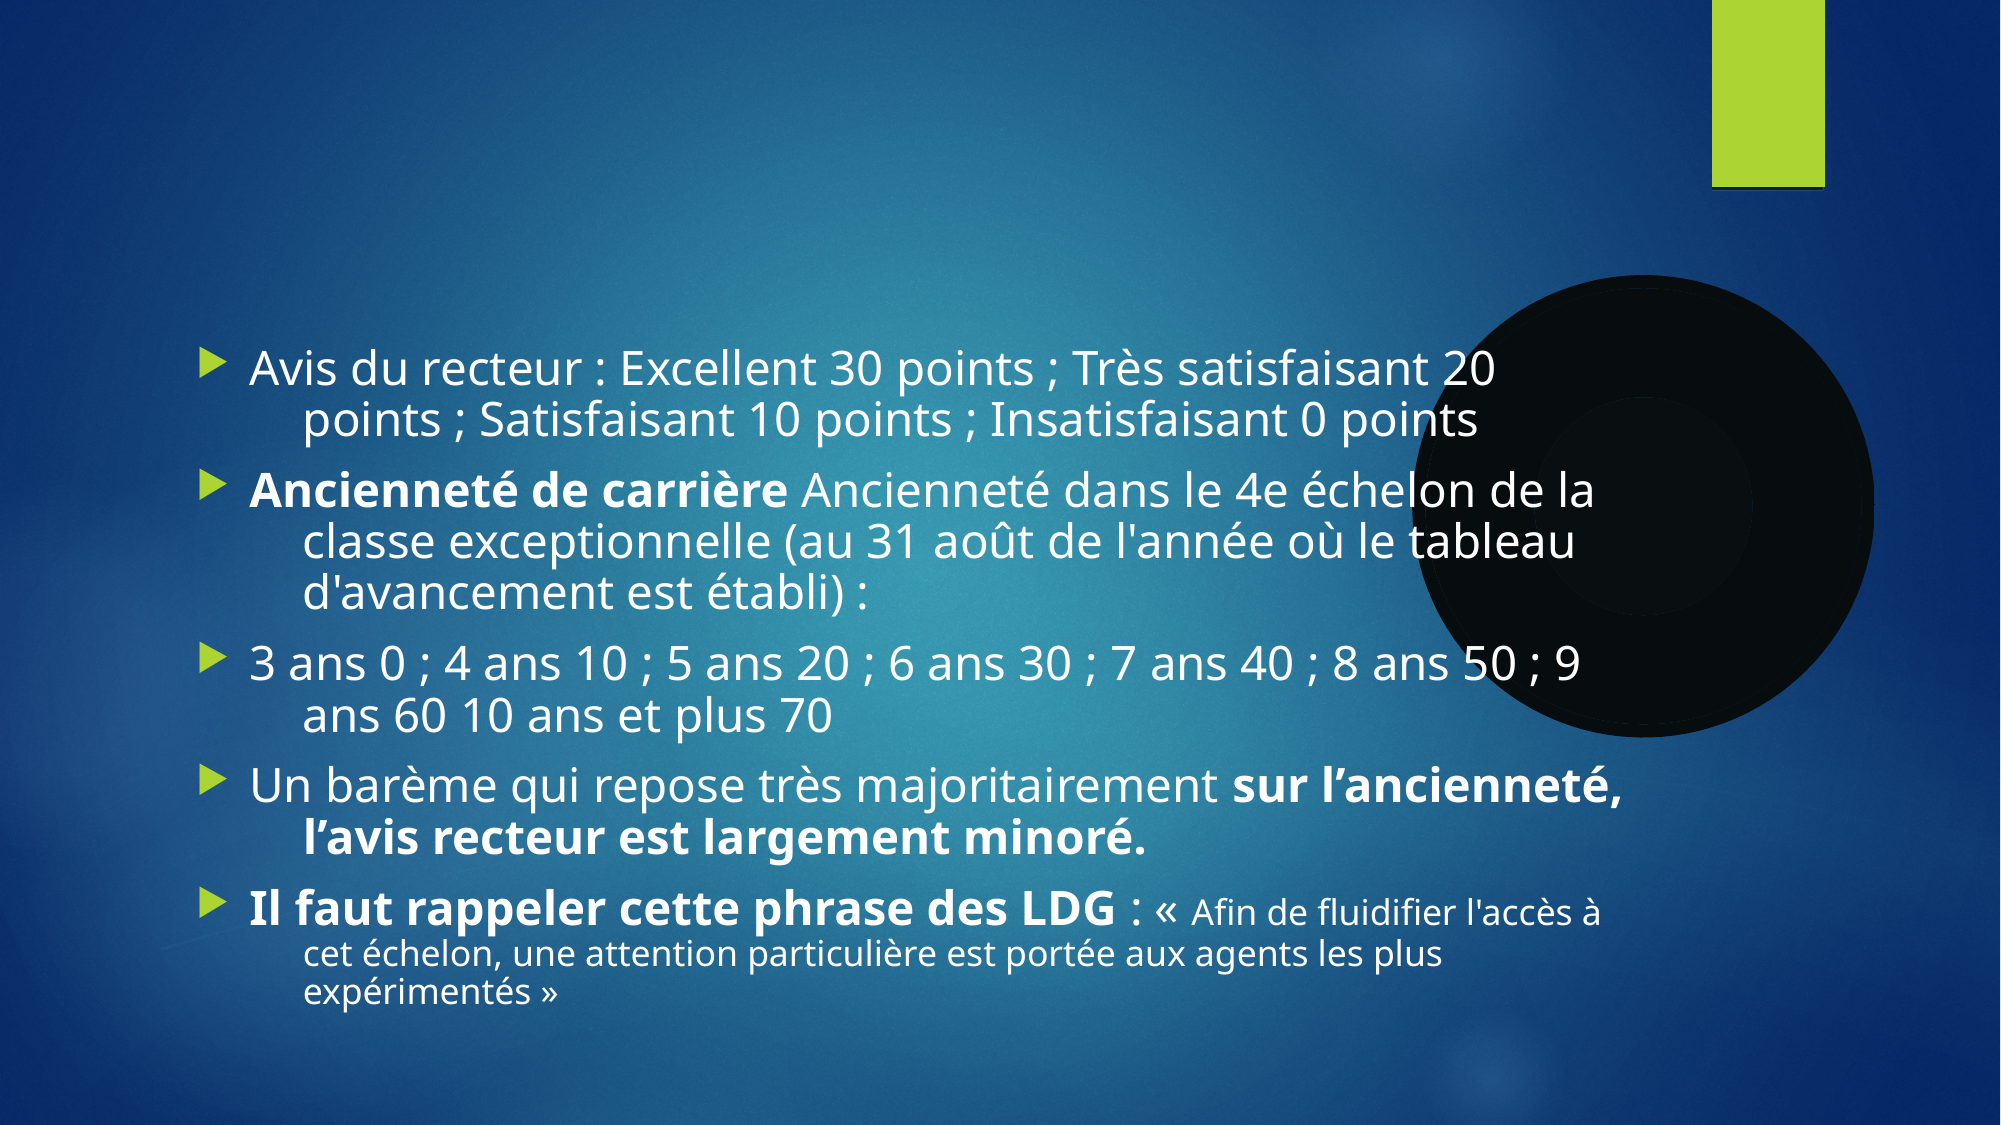

#
Avis du recteur : Excellent 30 points ; Très satisfaisant 20 points ; Satisfaisant 10 points ; Insatisfaisant 0 points
Ancienneté de carrière Ancienneté dans le 4e échelon de la classe exceptionnelle (au 31 août de l'année où le tableau d'avancement est établi) :
3 ans 0 ; 4 ans 10 ; 5 ans 20 ; 6 ans 30 ; 7 ans 40 ; 8 ans 50 ; 9 ans 60 10 ans et plus 70
Un barème qui repose très majoritairement sur l’ancienneté, l’avis recteur est largement minoré.
Il faut rappeler cette phrase des LDG : « Afin de fluidifier l'accès à cet échelon, une attention particulière est portée aux agents les plus expérimentés »